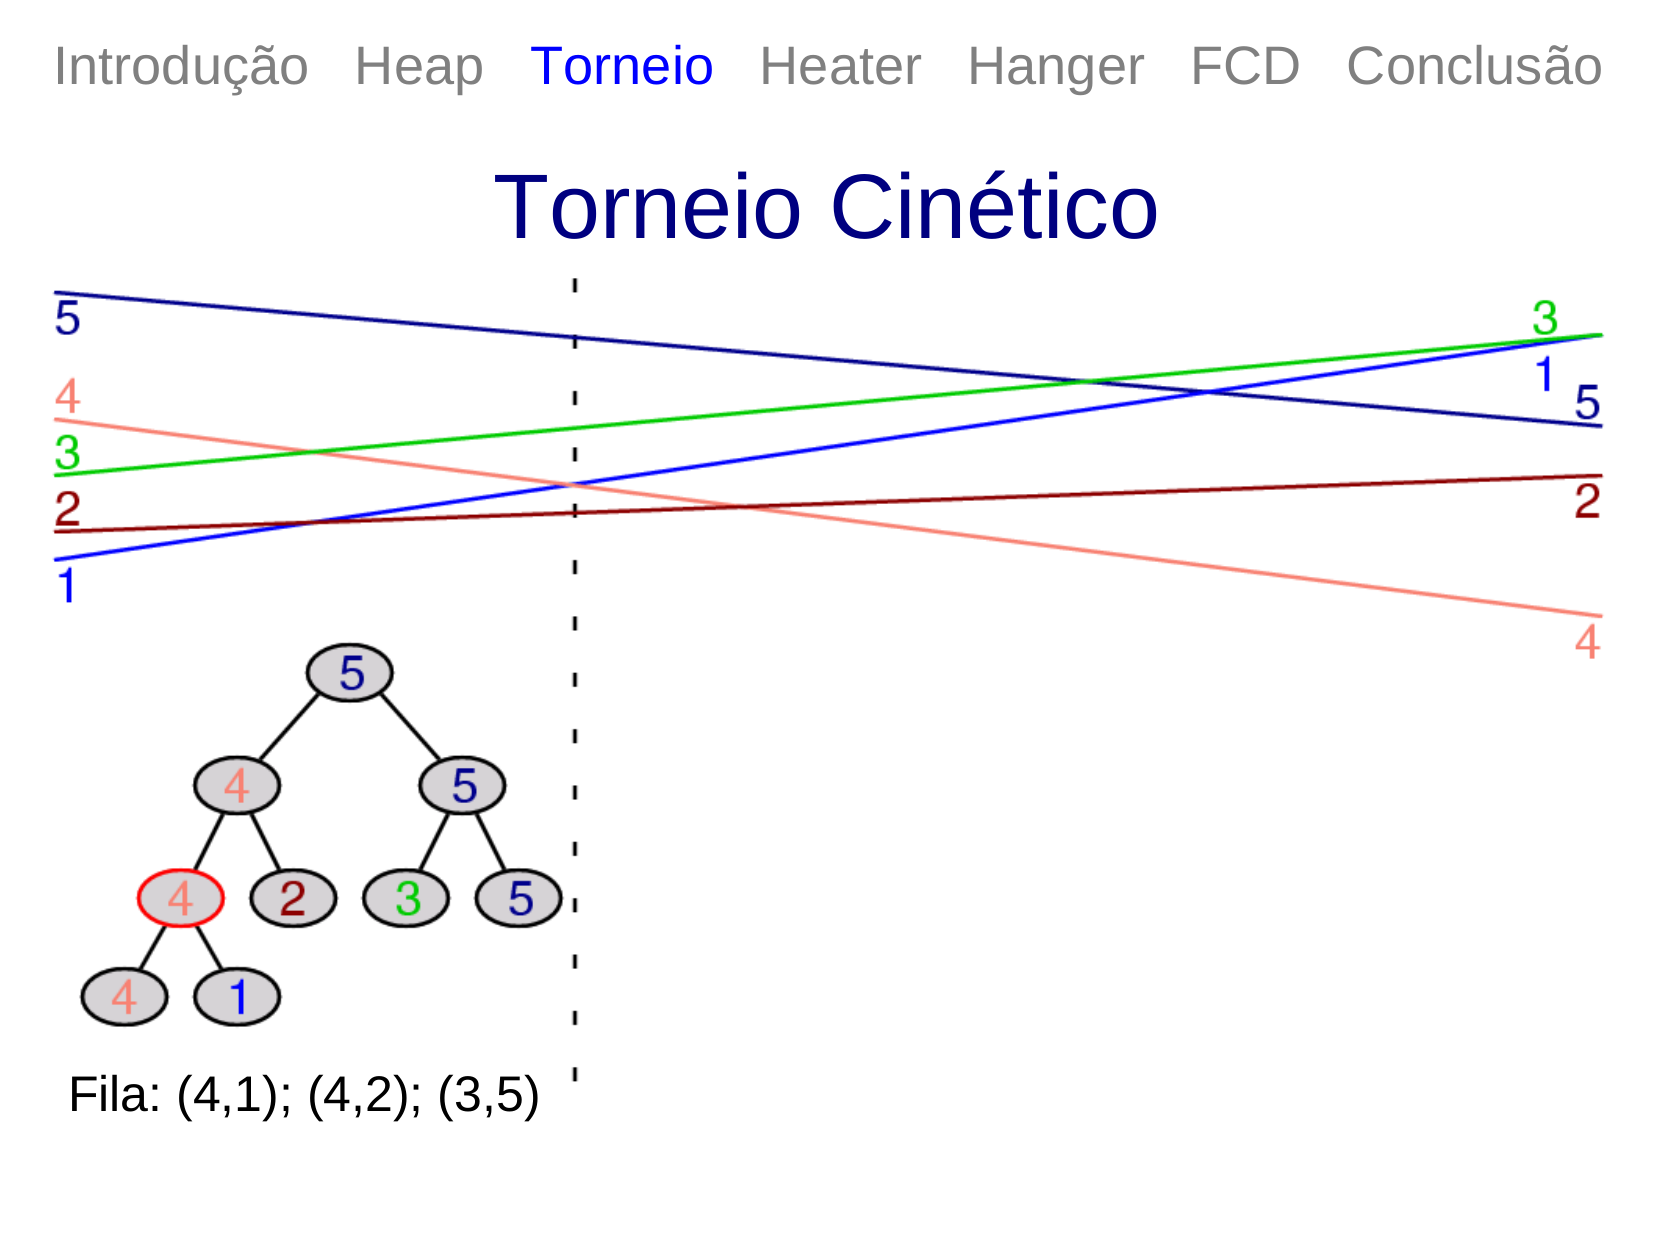

Introdução Heap Torneio Heater Hanger FCD Conclusão
# Torneio Cinético
Fila: (4,1); (4,2); (3,5)